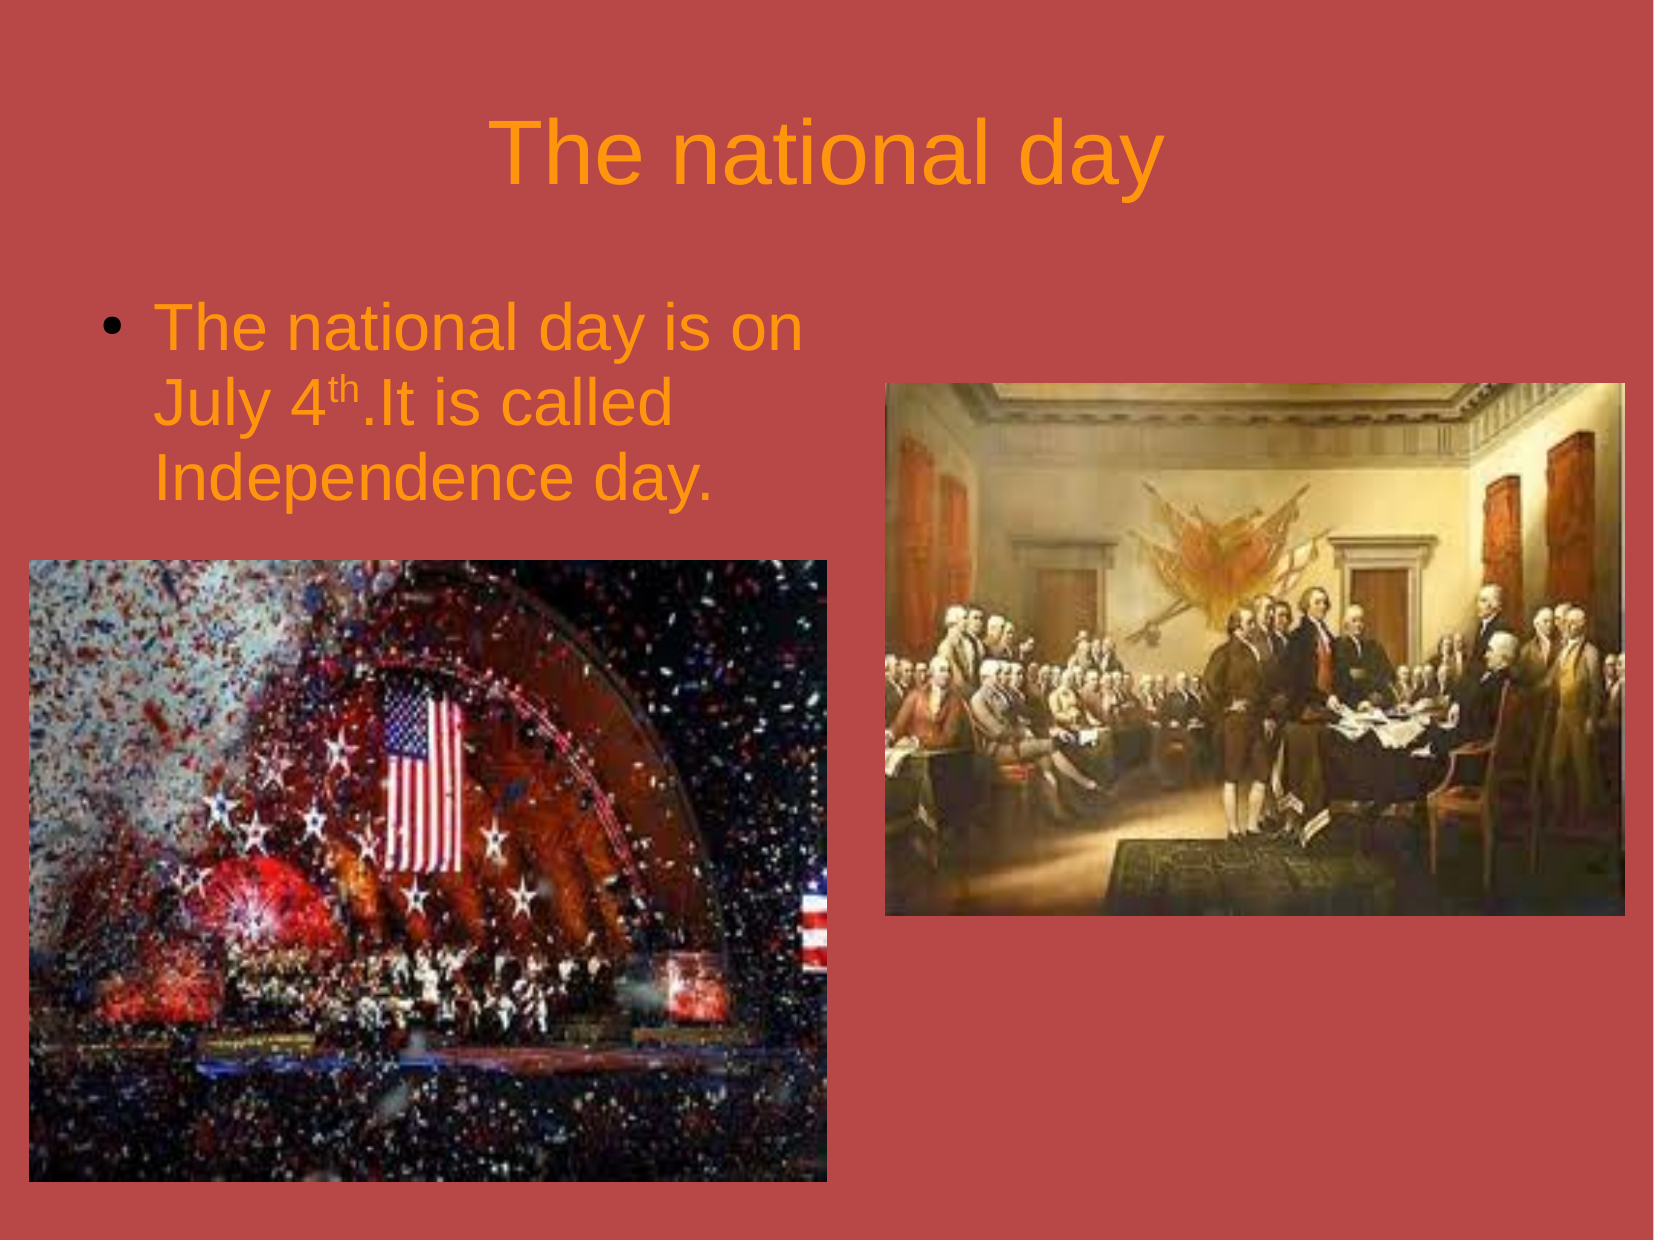

# The national day
The national day is on July 4th.It is called Independence day.